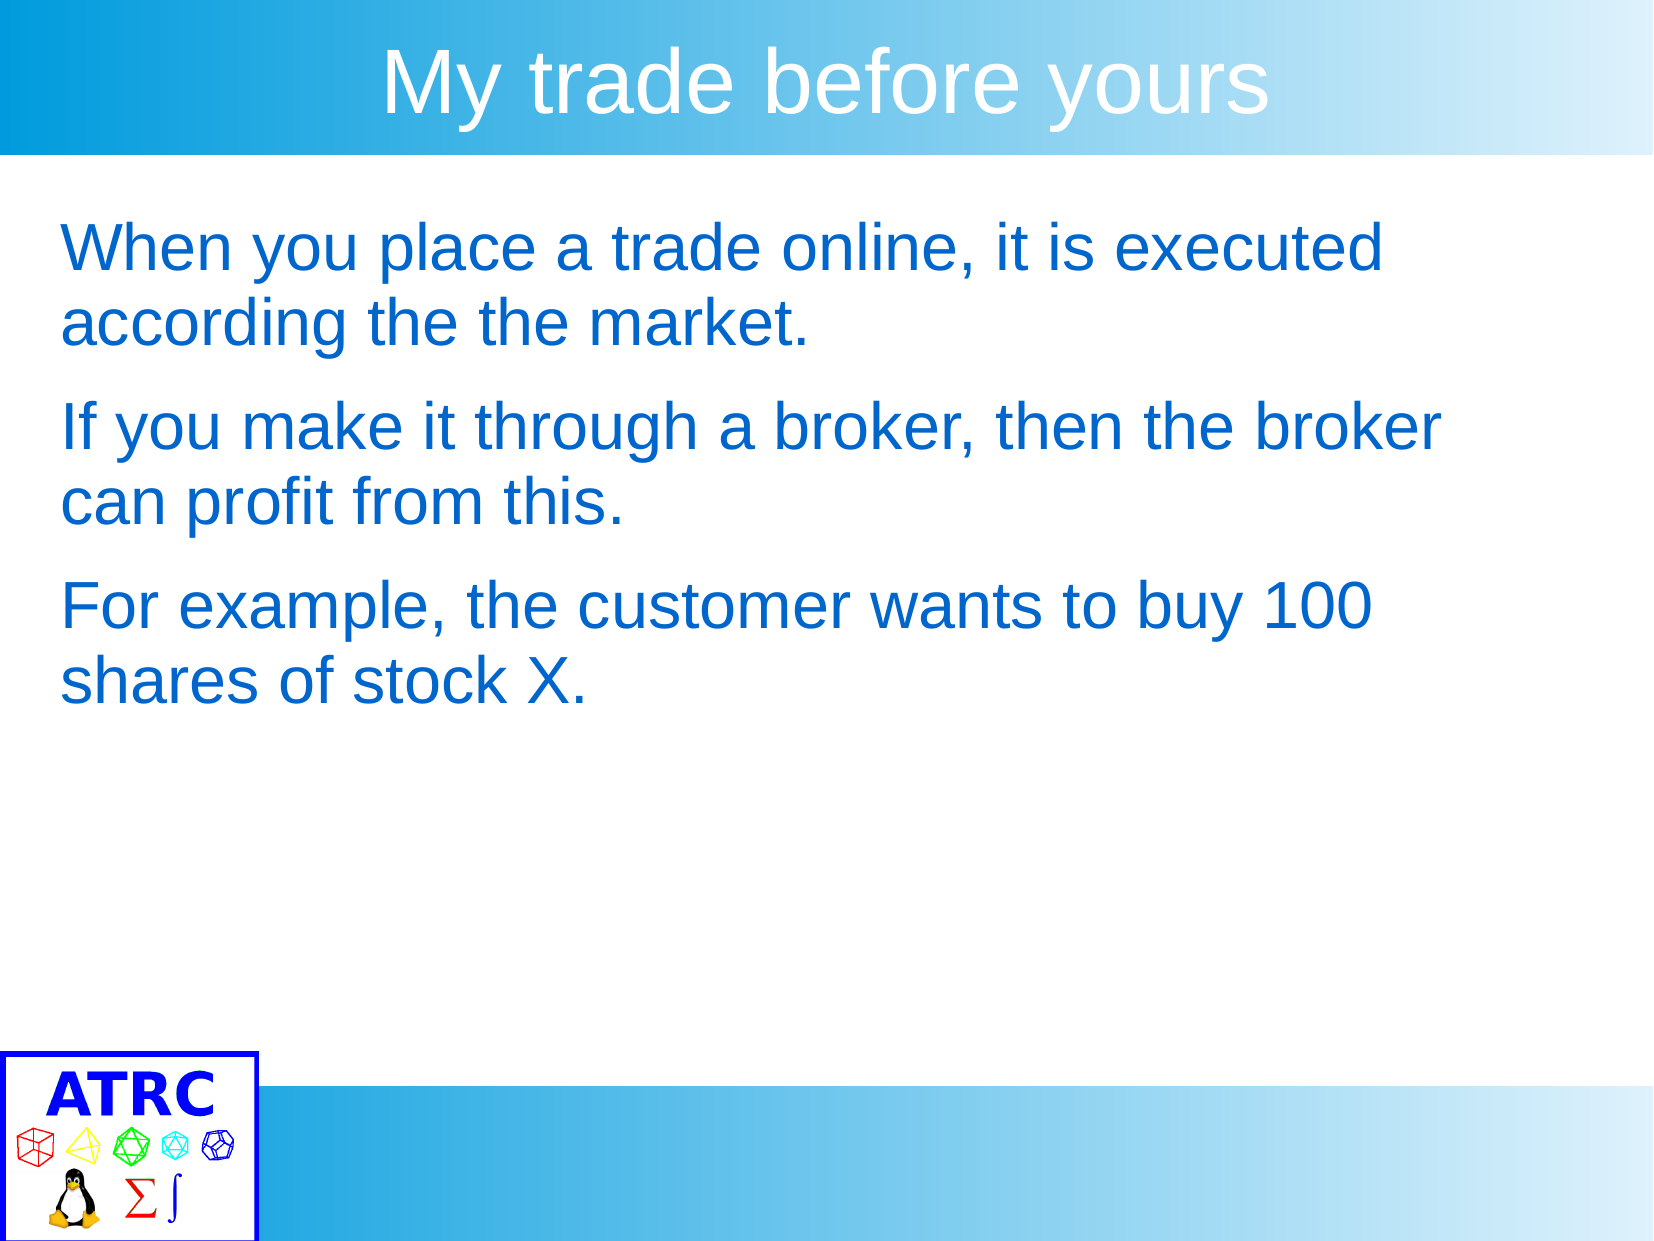

# My trade before yours
When you place a trade online, it is executed according the the market.
If you make it through a broker, then the broker can profit from this.
For example, the customer wants to buy 100 shares of stock X.